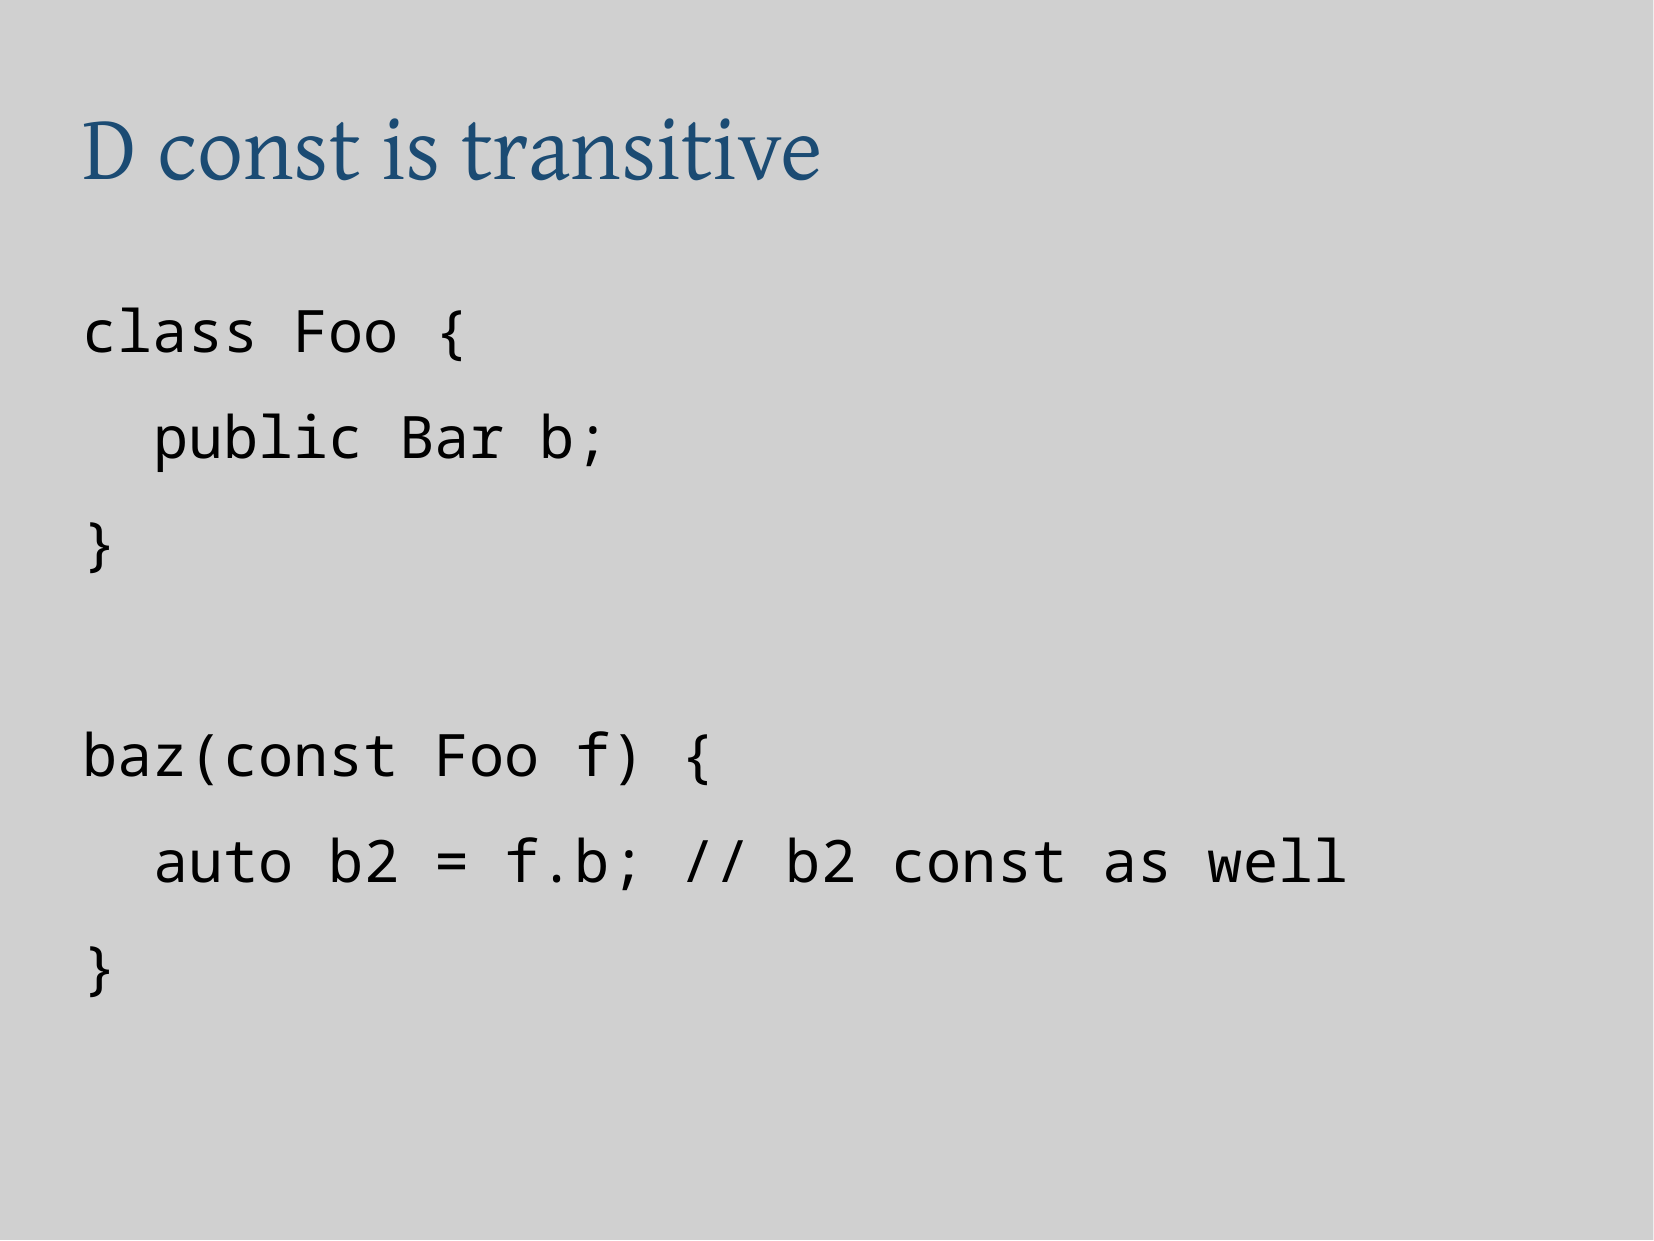

# D const is transitive
class Foo {
 public Bar b;
}
baz(const Foo f) {
 auto b2 = f.b; // b2 const as well
}